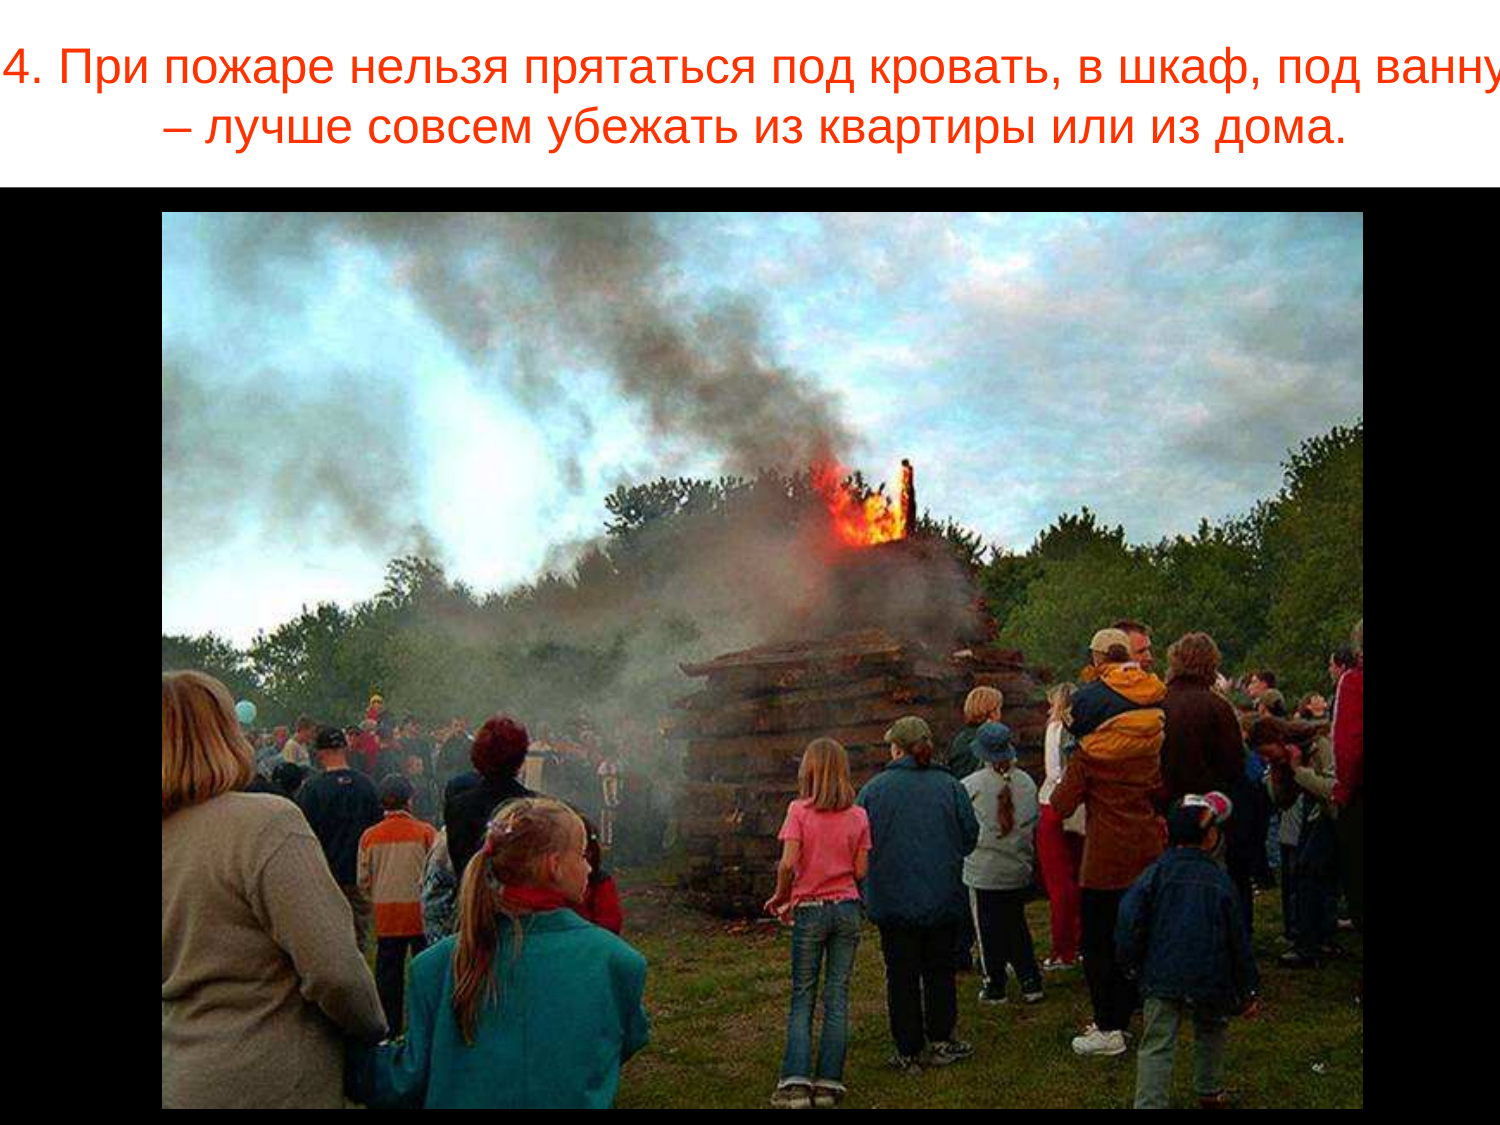

# 4. При пожаре нельзя прятаться под кровать, в шкаф, под ванну – лучше совсем убежать из квартиры или из дома.